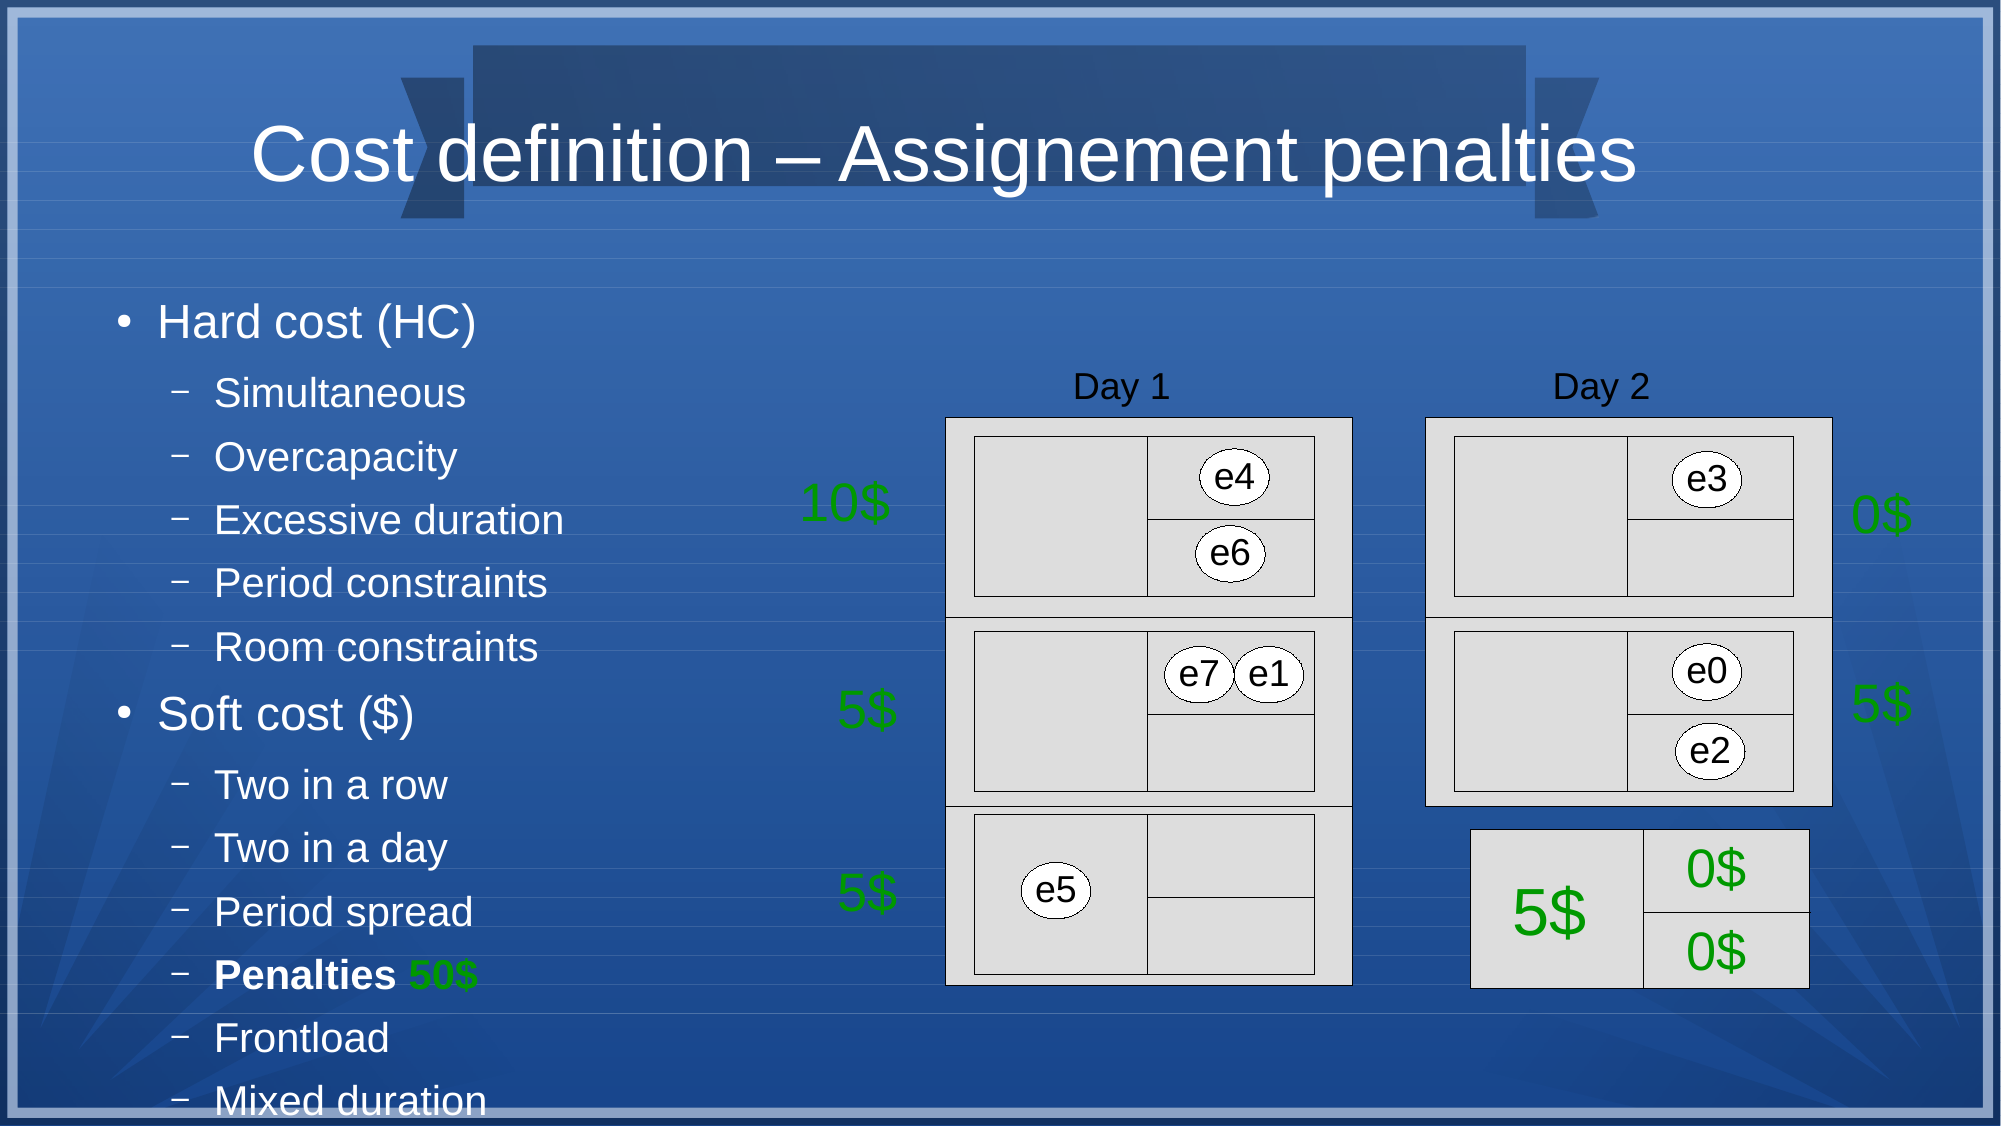

# Cost definition – Assignement penalties
Hard cost (HC)
Simultaneous
Overcapacity
Excessive duration
Period constraints
Room constraints
Soft cost ($)
Two in a row
Two in a day
Period spread
Penalties 50$
Frontload
Mixed duration
Day 1
Day 2
e4
e3
10$
0$
e6
e0
e7
e1
5$
5$
e2
0$
5$
e5
5$
0$